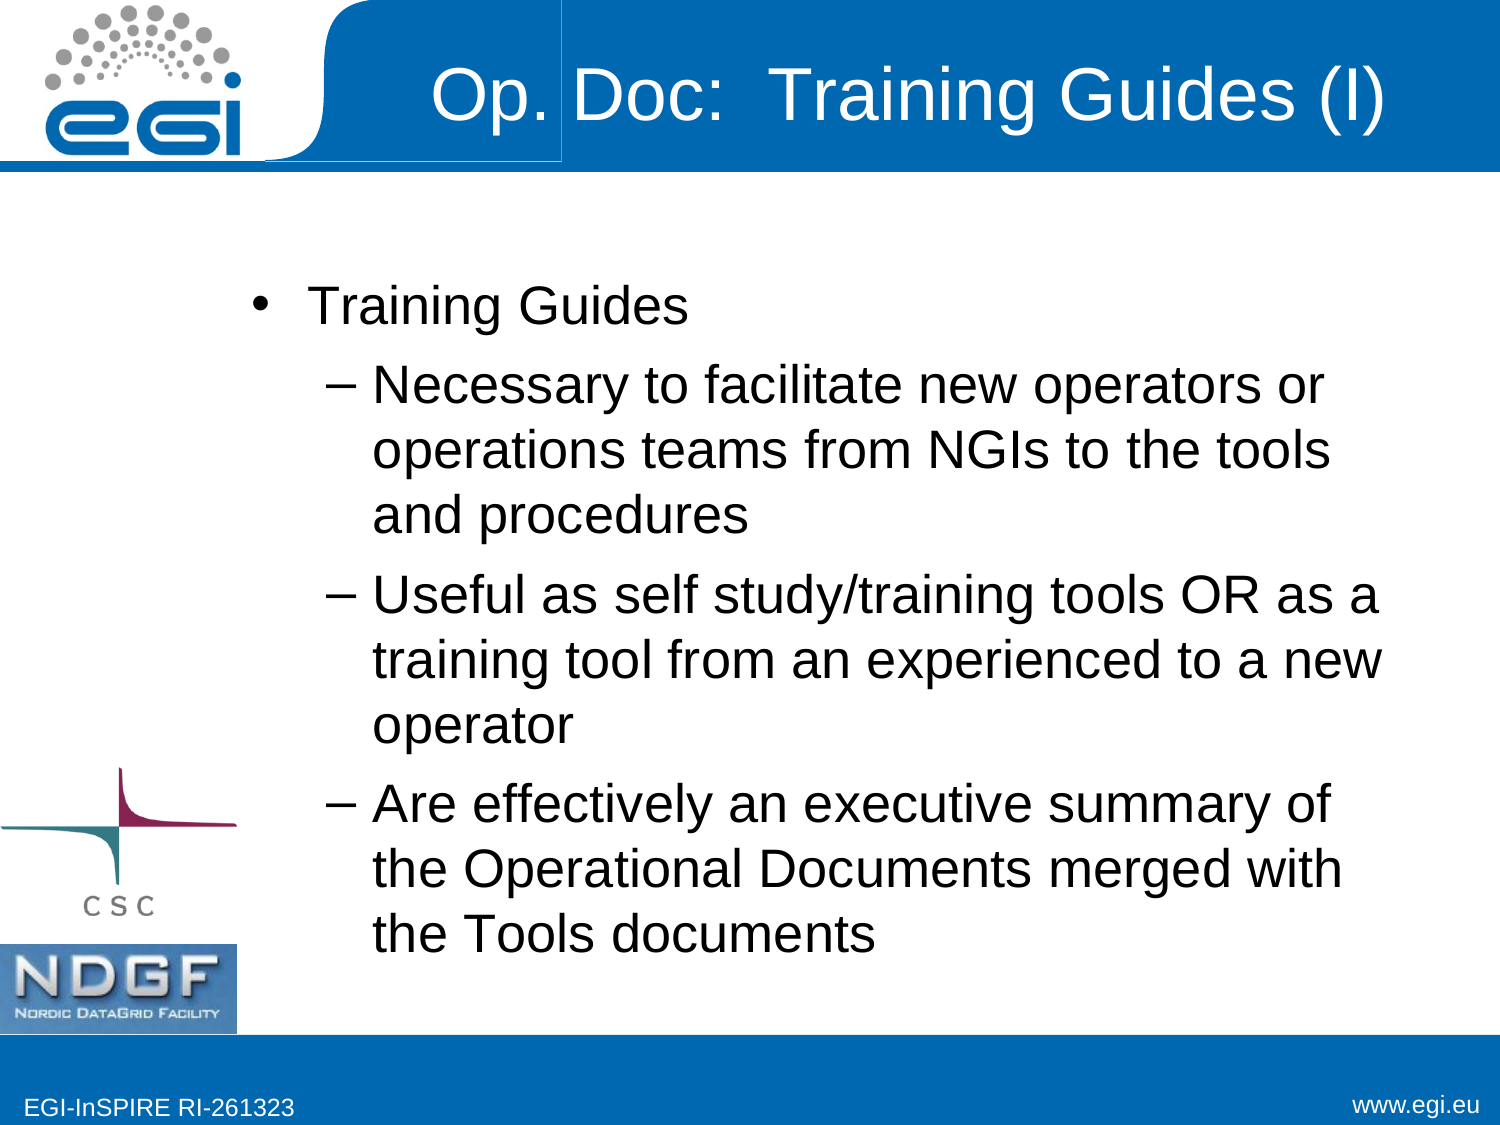

# Op. Doc: Training Guides (I)
Training Guides
Necessary to facilitate new operators or operations teams from NGIs to the tools and procedures
Useful as self study/training tools OR as a training tool from an experienced to a new operator
Are effectively an executive summary of the Operational Documents merged with the Tools documents